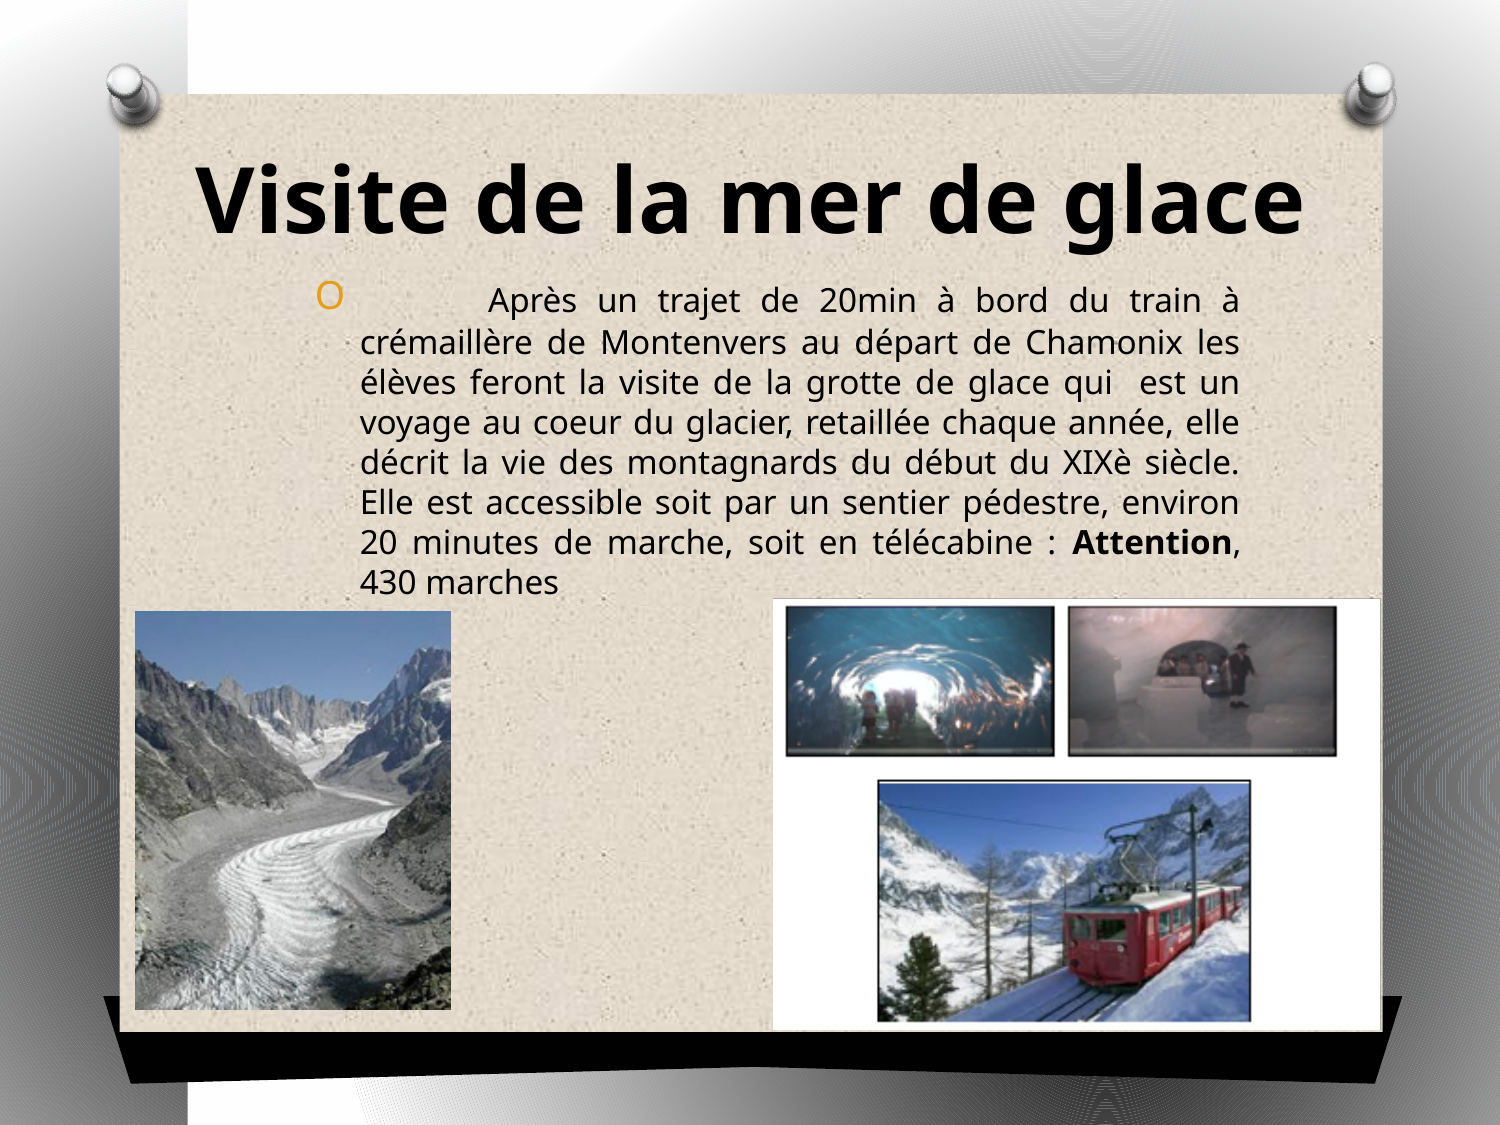

# Visite de la mer de glace
 Après un trajet de 20min à bord du train à crémaillère de Montenvers au départ de Chamonix les élèves feront la visite de la grotte de glace qui est un voyage au coeur du glacier, retaillée chaque année, elle décrit la vie des montagnards du début du XIXè siècle. Elle est accessible soit par un sentier pédestre, environ 20 minutes de marche, soit en télécabine : Attention, 430 marches